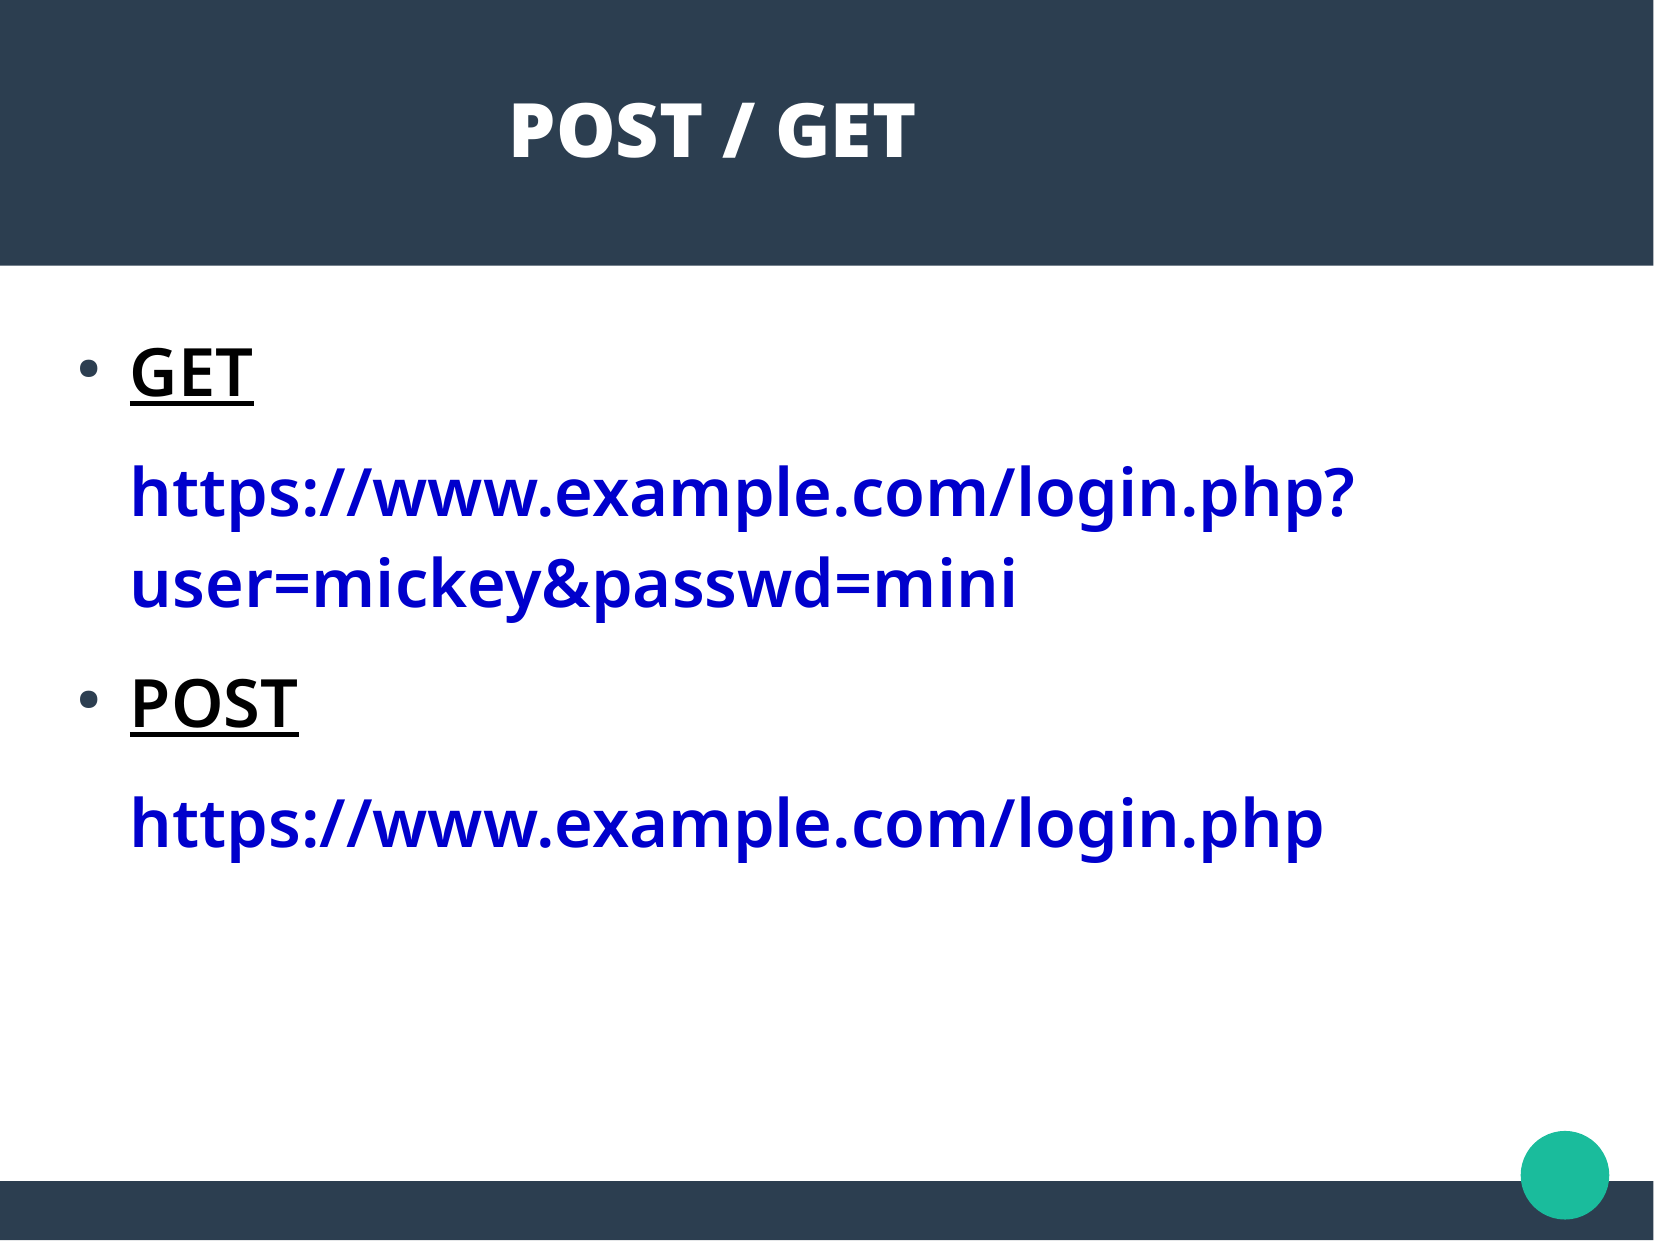

# POST / GET
GET
https://www.example.com/login.php?user=mickey&passwd=mini
POST
https://www.example.com/login.php